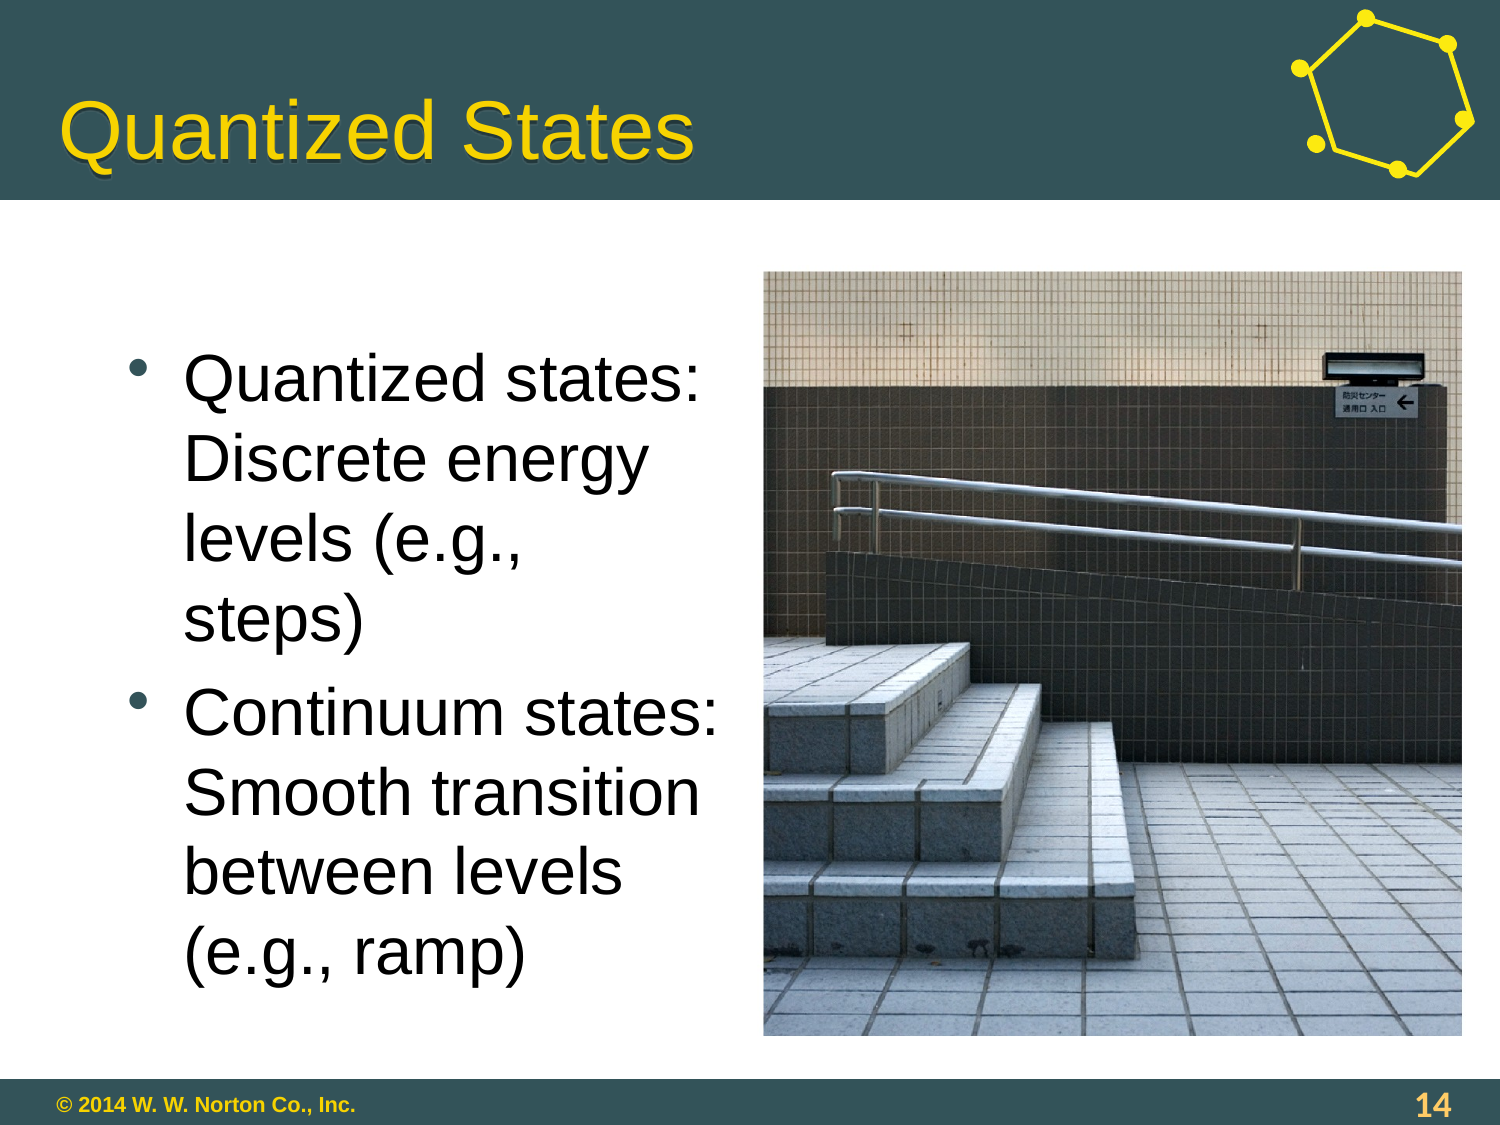

Quantized States
# Quantized states: Discrete energy levels (e.g., steps)
Continuum states: Smooth transition between levels (e.g., ramp)